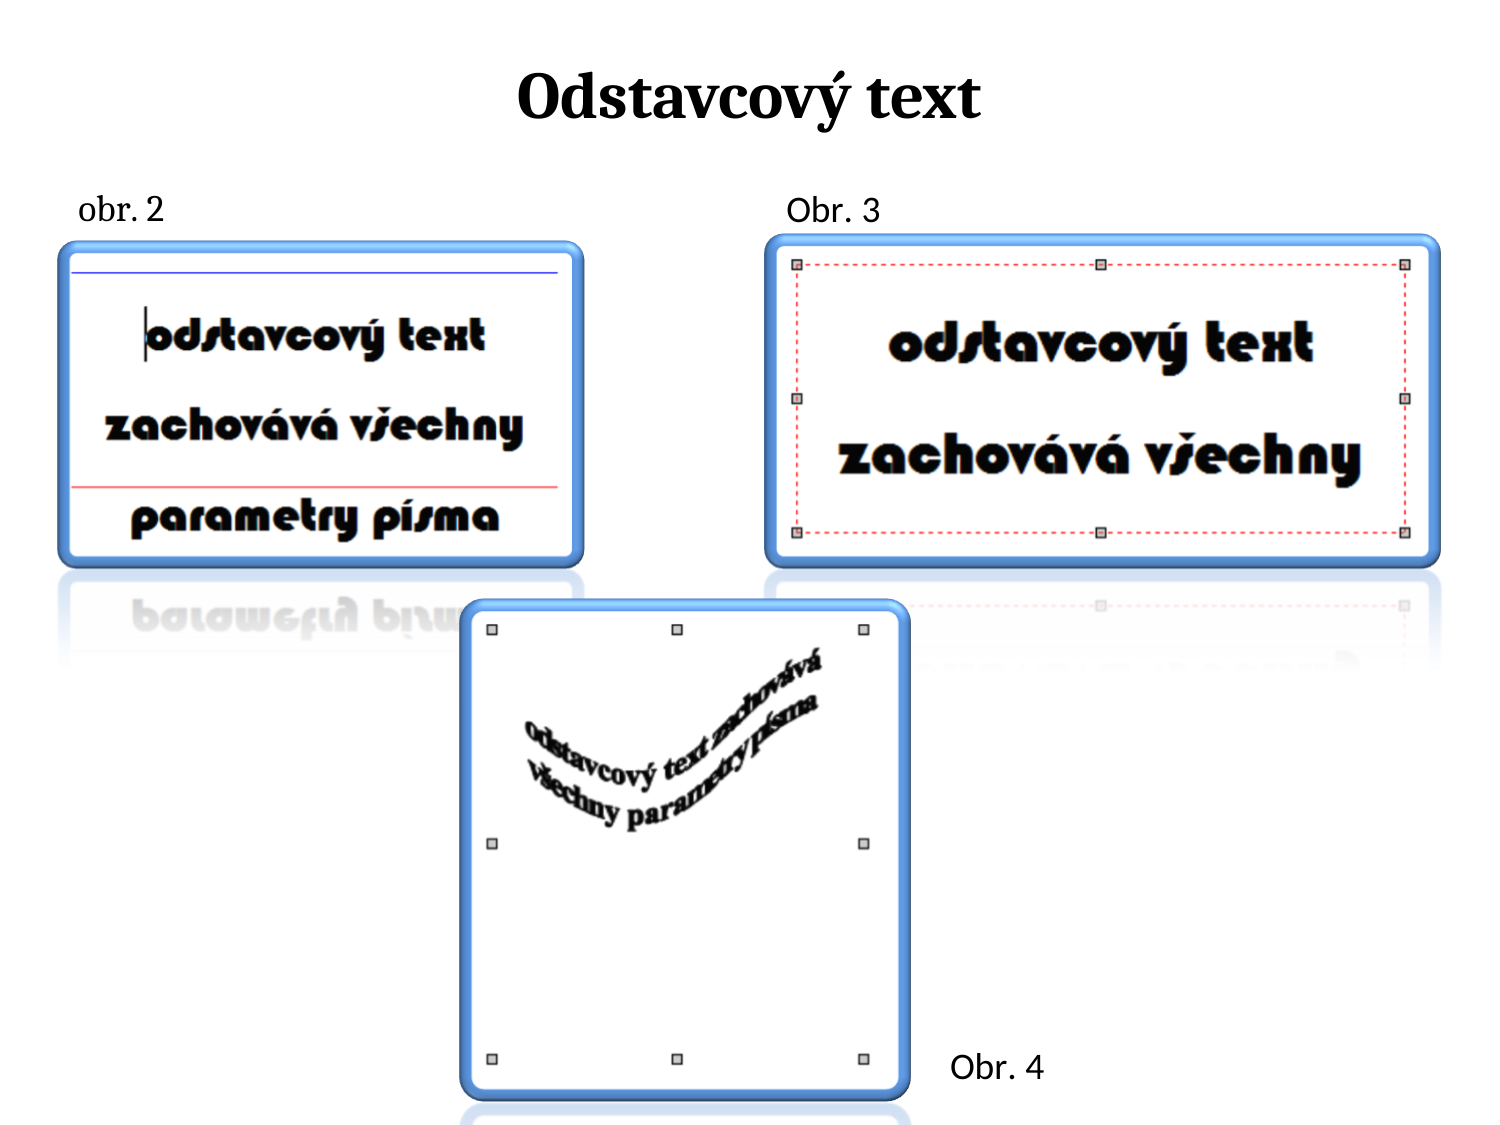

# Odstavcový text
obr. 2
Obr. 3
Obr. 4